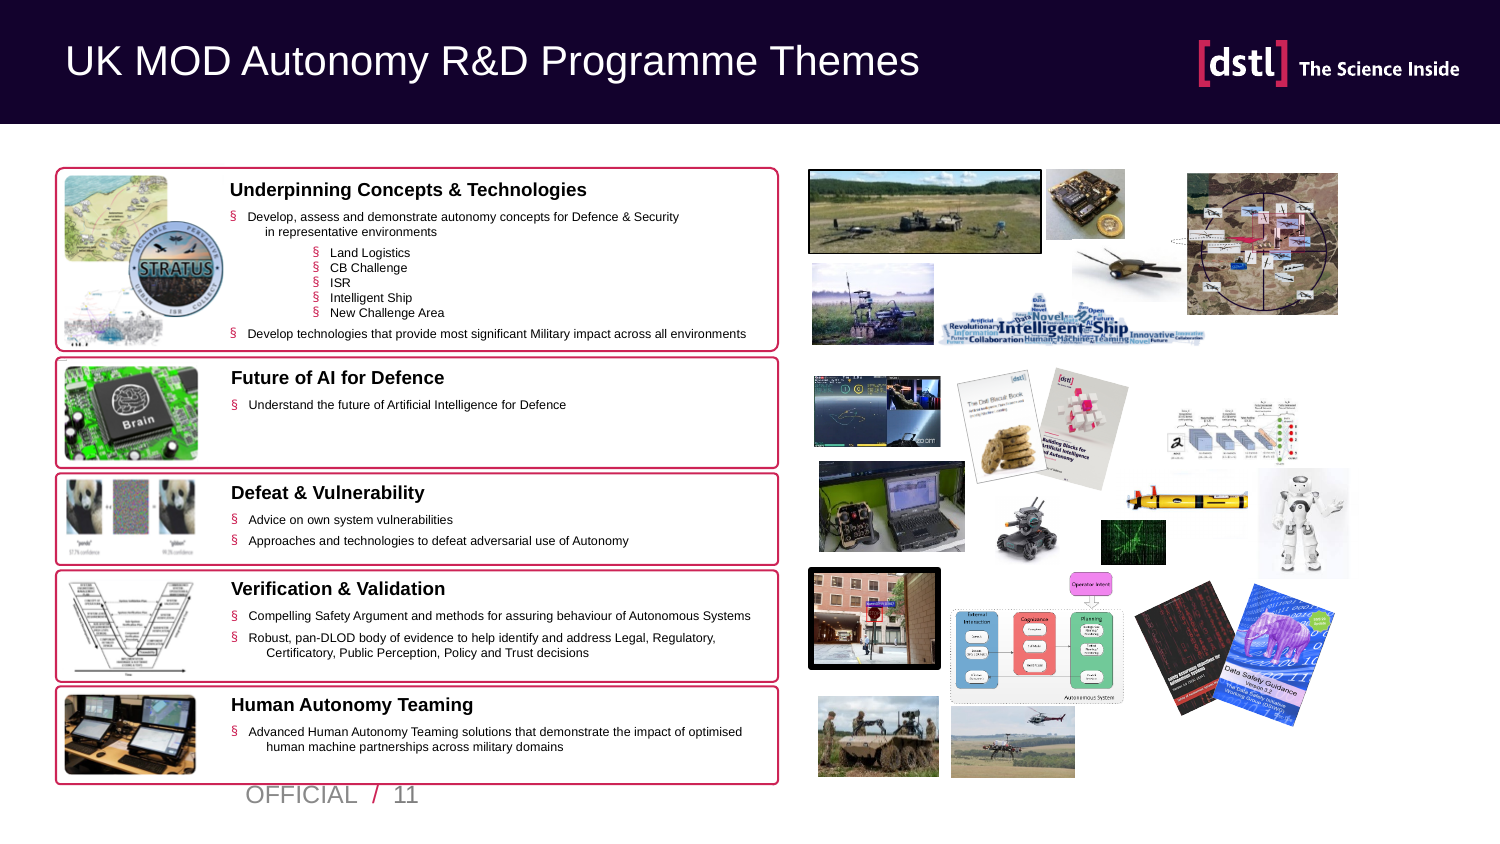

UK MOD Autonomy R&D Programme Themes
Underpinning Concepts & Technologies
Develop, assess and demonstrate autonomy concepts for Defence & Security
in representative environments
Land Logistics
CB Challenge
ISR
Intelligent Ship
New Challenge Area
Develop technologies that provide most significant Military impact across all environments
Future of AI for Defence
Understand the future of Artificial Intelligence for Defence
Defeat & Vulnerability
Advice on own system vulnerabilities
Approaches and technologies to defeat adversarial use of Autonomy
Verification & Validation
Compelling Safety Argument and methods for assuring behaviour of Autonomous Systems
Robust, pan-DLOD body of evidence to help identify and address Legal, Regulatory, Certificatory, Public Perception, Policy and Trust decisions
Human Autonomy Teaming
Advanced Human Autonomy Teaming solutions that demonstrate the impact of optimised human machine partnerships across military domains
OFFICIAL /